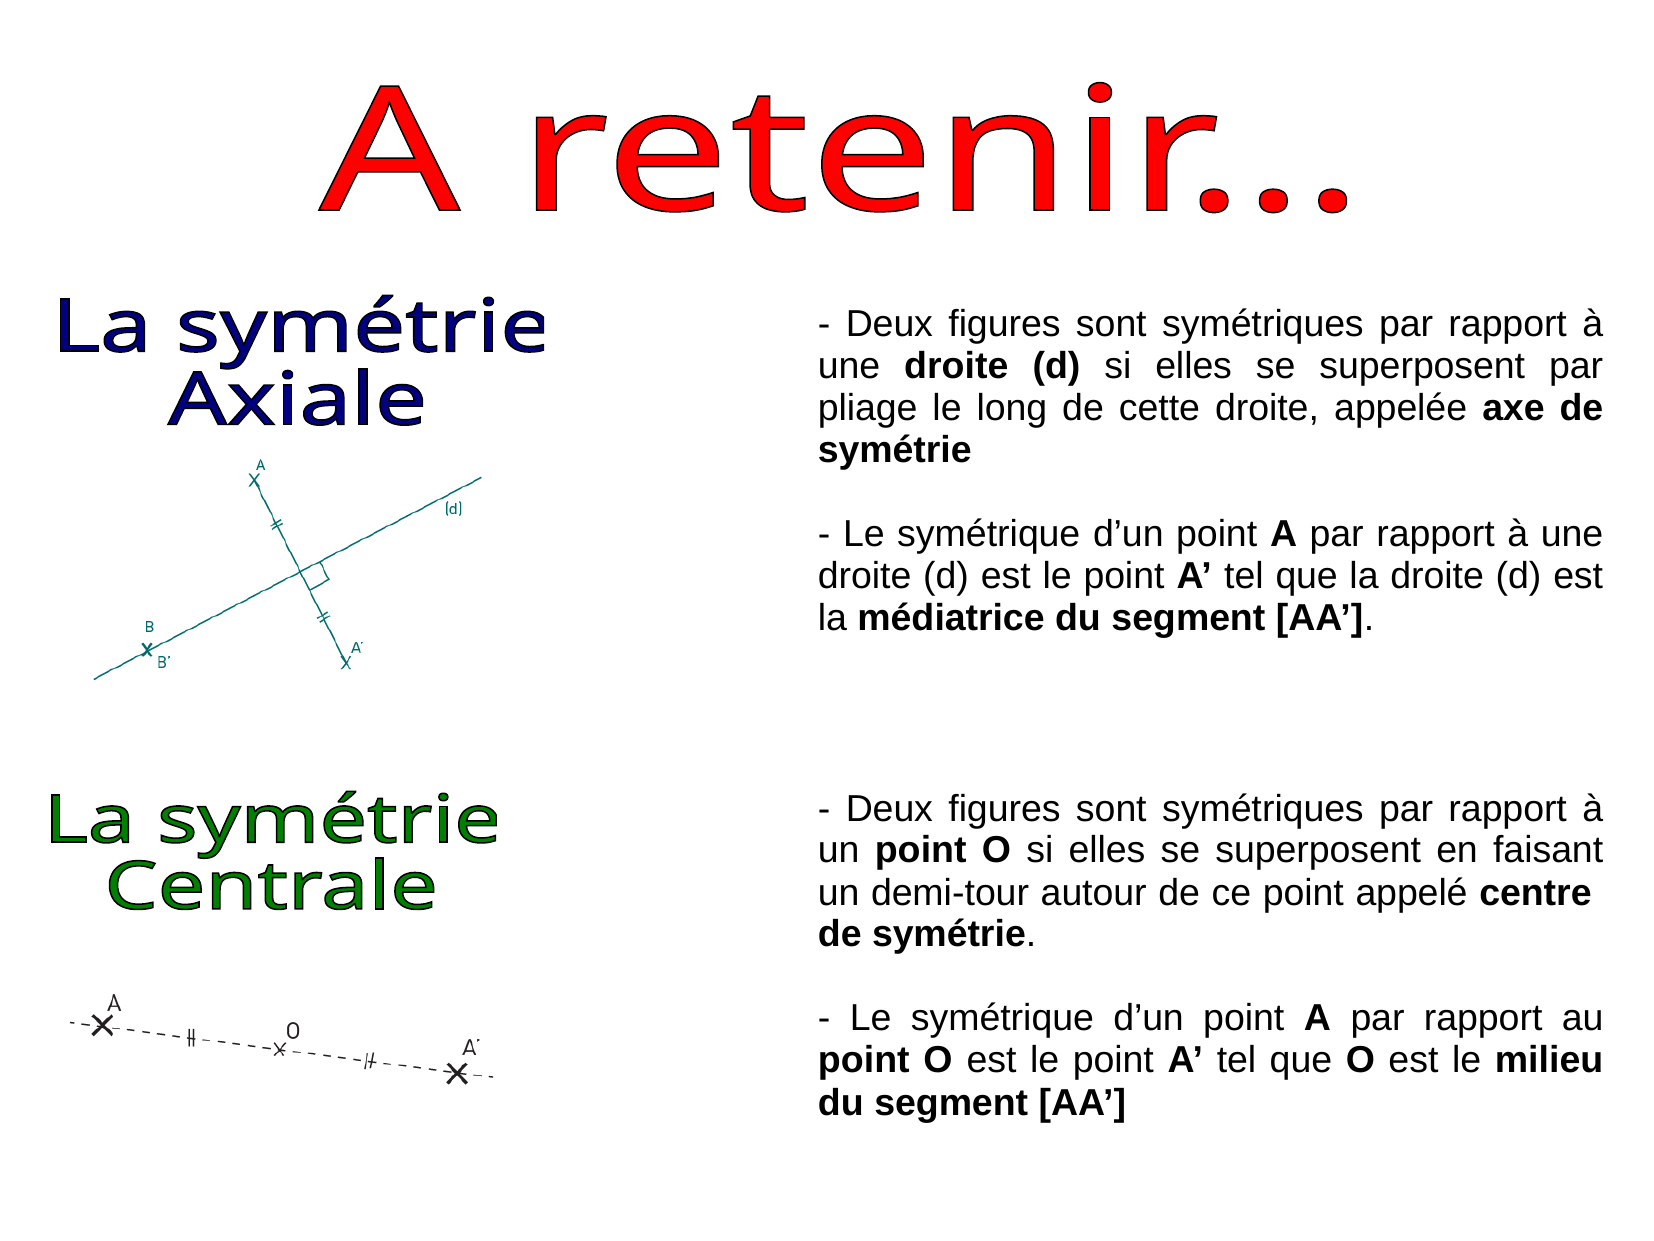

A retenir...
La symétrie
Axiale
- Deux figures sont symétriques par rapport à une droite (d) si elles se superposent par pliage le long de cette droite, appelée axe de symétrie
- Le symétrique d’un point A par rapport à une droite (d) est le point A’ tel que la droite (d) est la médiatrice du segment [AA’].
- Deux figures sont symétriques par rapport à un point O si elles se superposent en faisant un demi-tour autour de ce point appelé centre de symétrie.
- Le symétrique d’un point A par rapport au point O est le point A’ tel que O est le milieu du segment [AA’]
La symétrie
Centrale